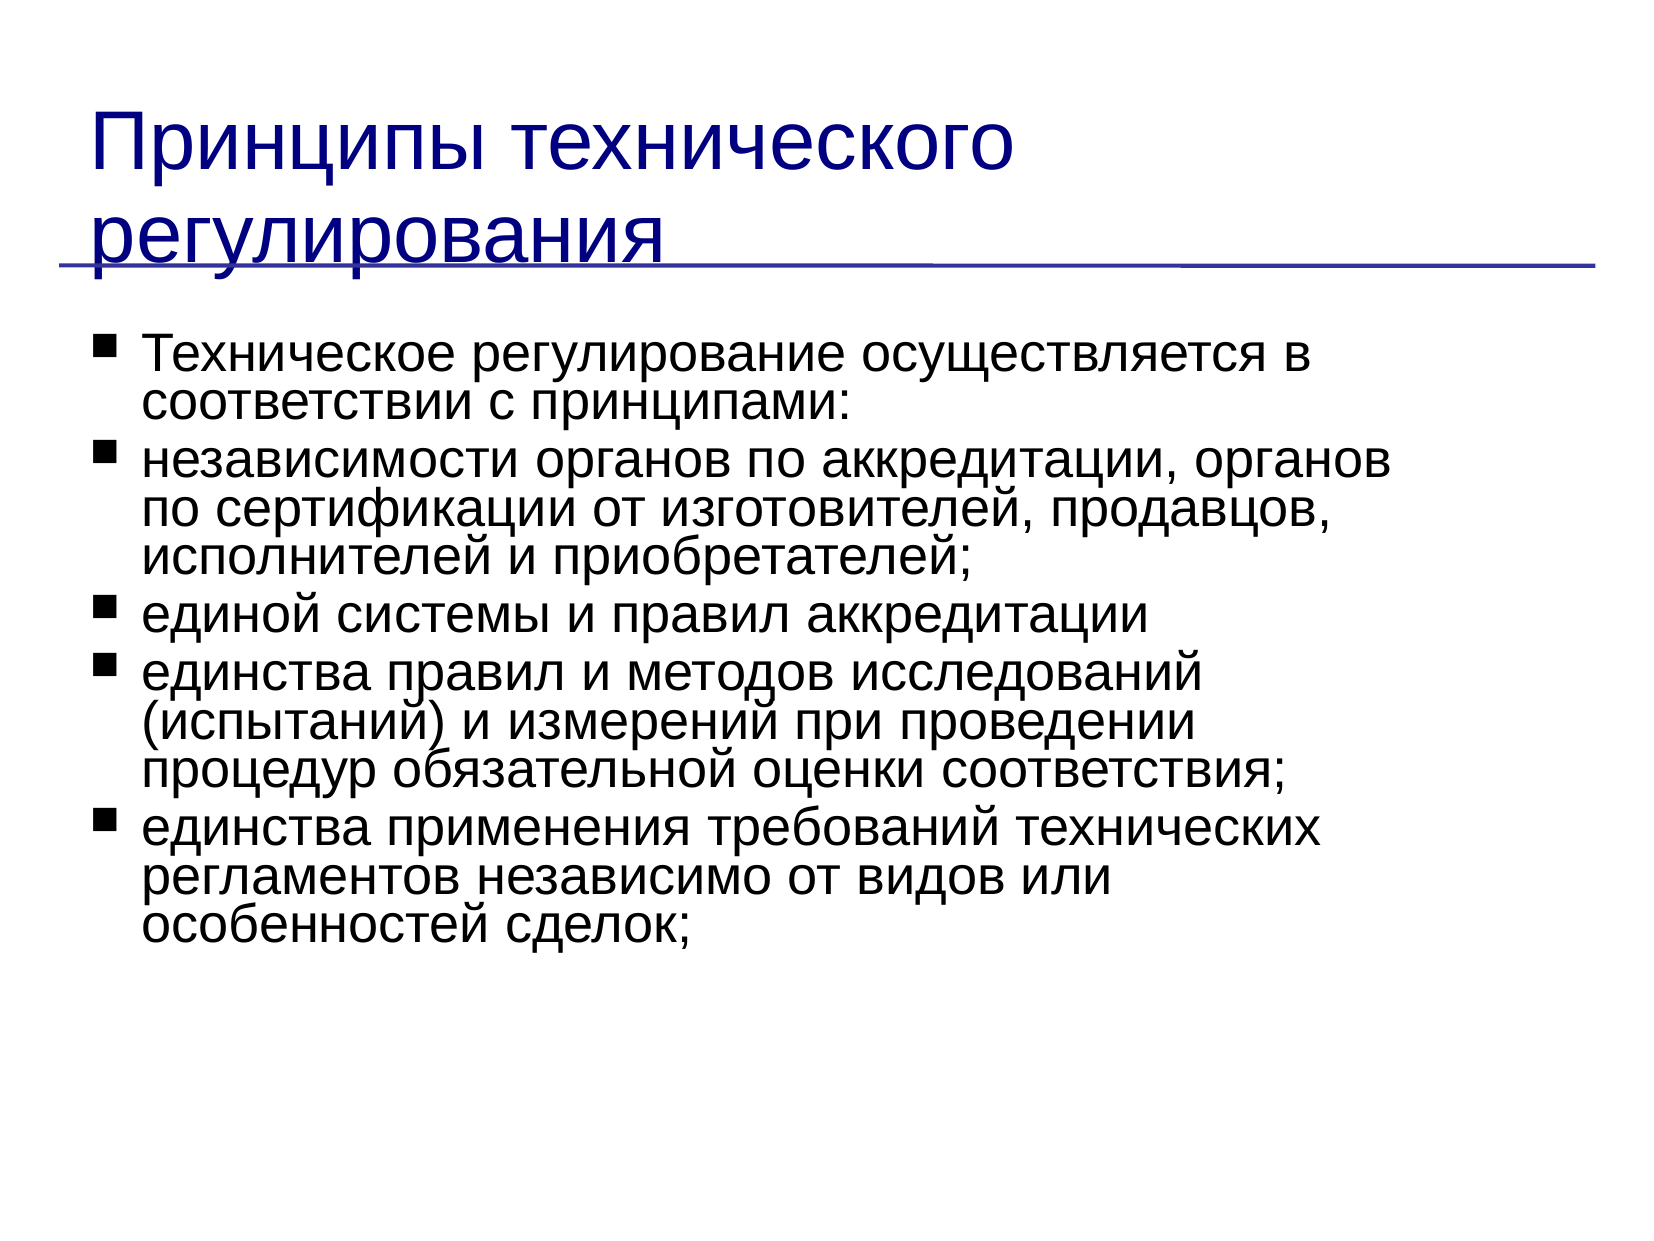

# Принципы технического регулирования
Техническое регулирование осуществляется в соответствии с принципами:
независимости органов по аккредитации, органов по сертификации от изготовителей, продавцов, исполнителей и приобретателей;
единой системы и правил аккредитации
единства правил и методов исследований (испытаний) и измерений при проведении процедур обязательной оценки соответствия;
единства применения требований технических регламентов независимо от видов или особенностей сделок;